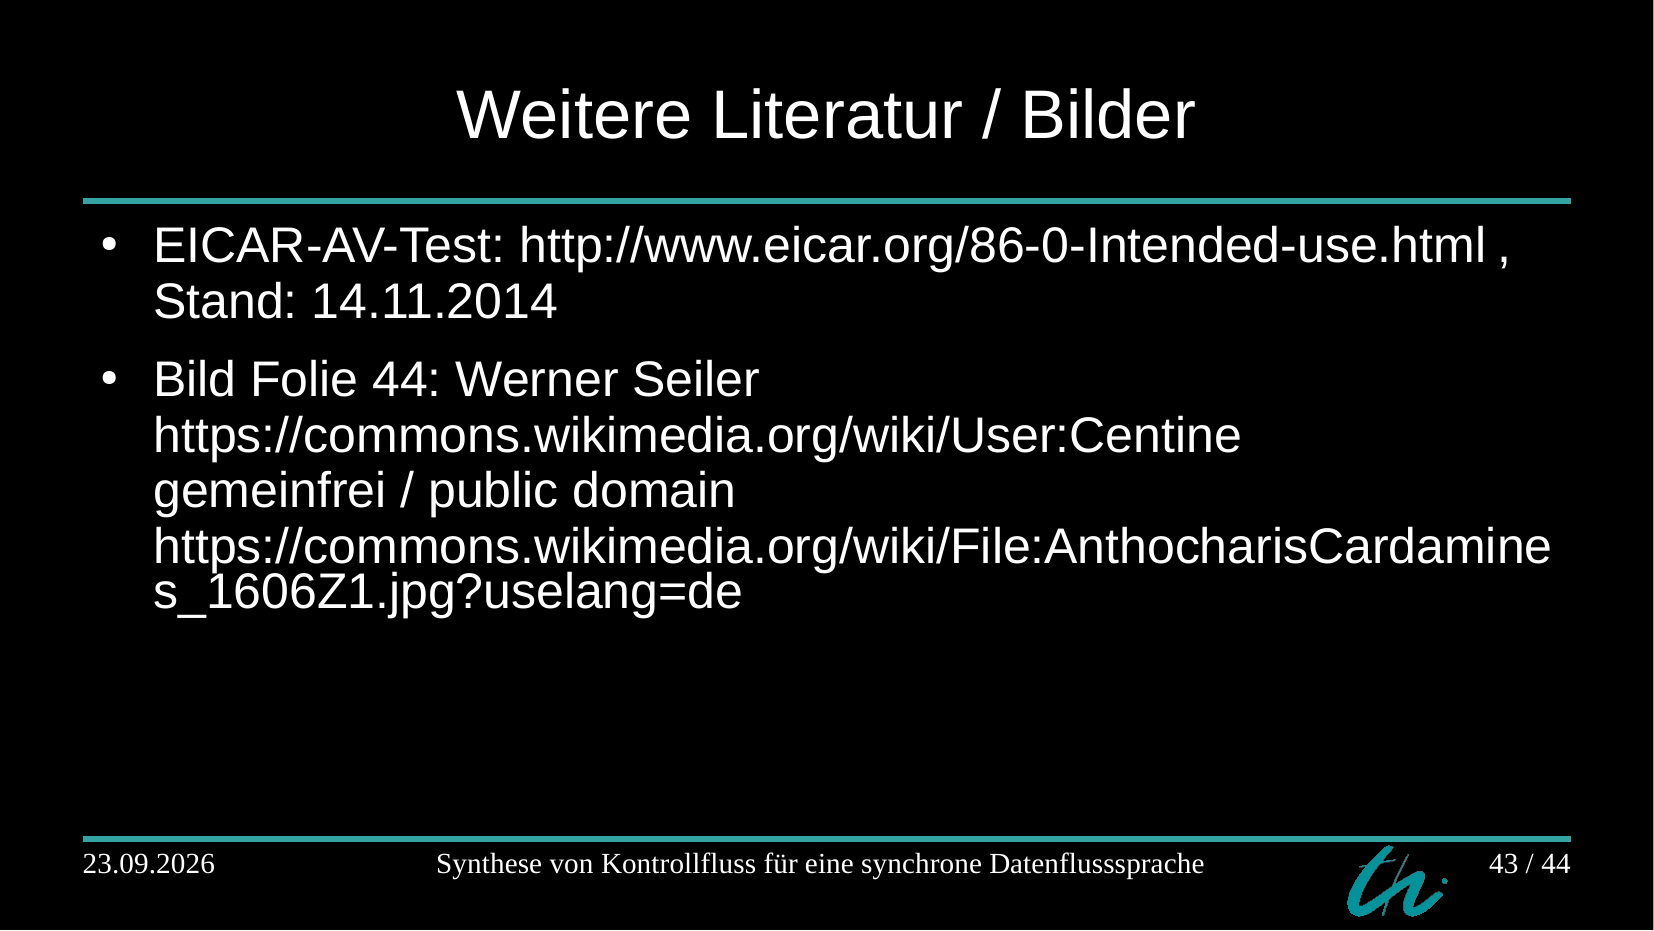

# Weitere Literatur / Bilder
EICAR-AV-Test: http://www.eicar.org/86-0-Intended-use.html , Stand: 14.11.2014
Bild Folie 44: Werner Seilerhttps://commons.wikimedia.org/wiki/User:Centine
gemeinfrei / public domain
https://commons.wikimedia.org/wiki/File:AnthocharisCardamines_1606Z1.jpg?uselang=de
Synthese von Kontrollfluss für eine synchrone Datenflusssprache
43